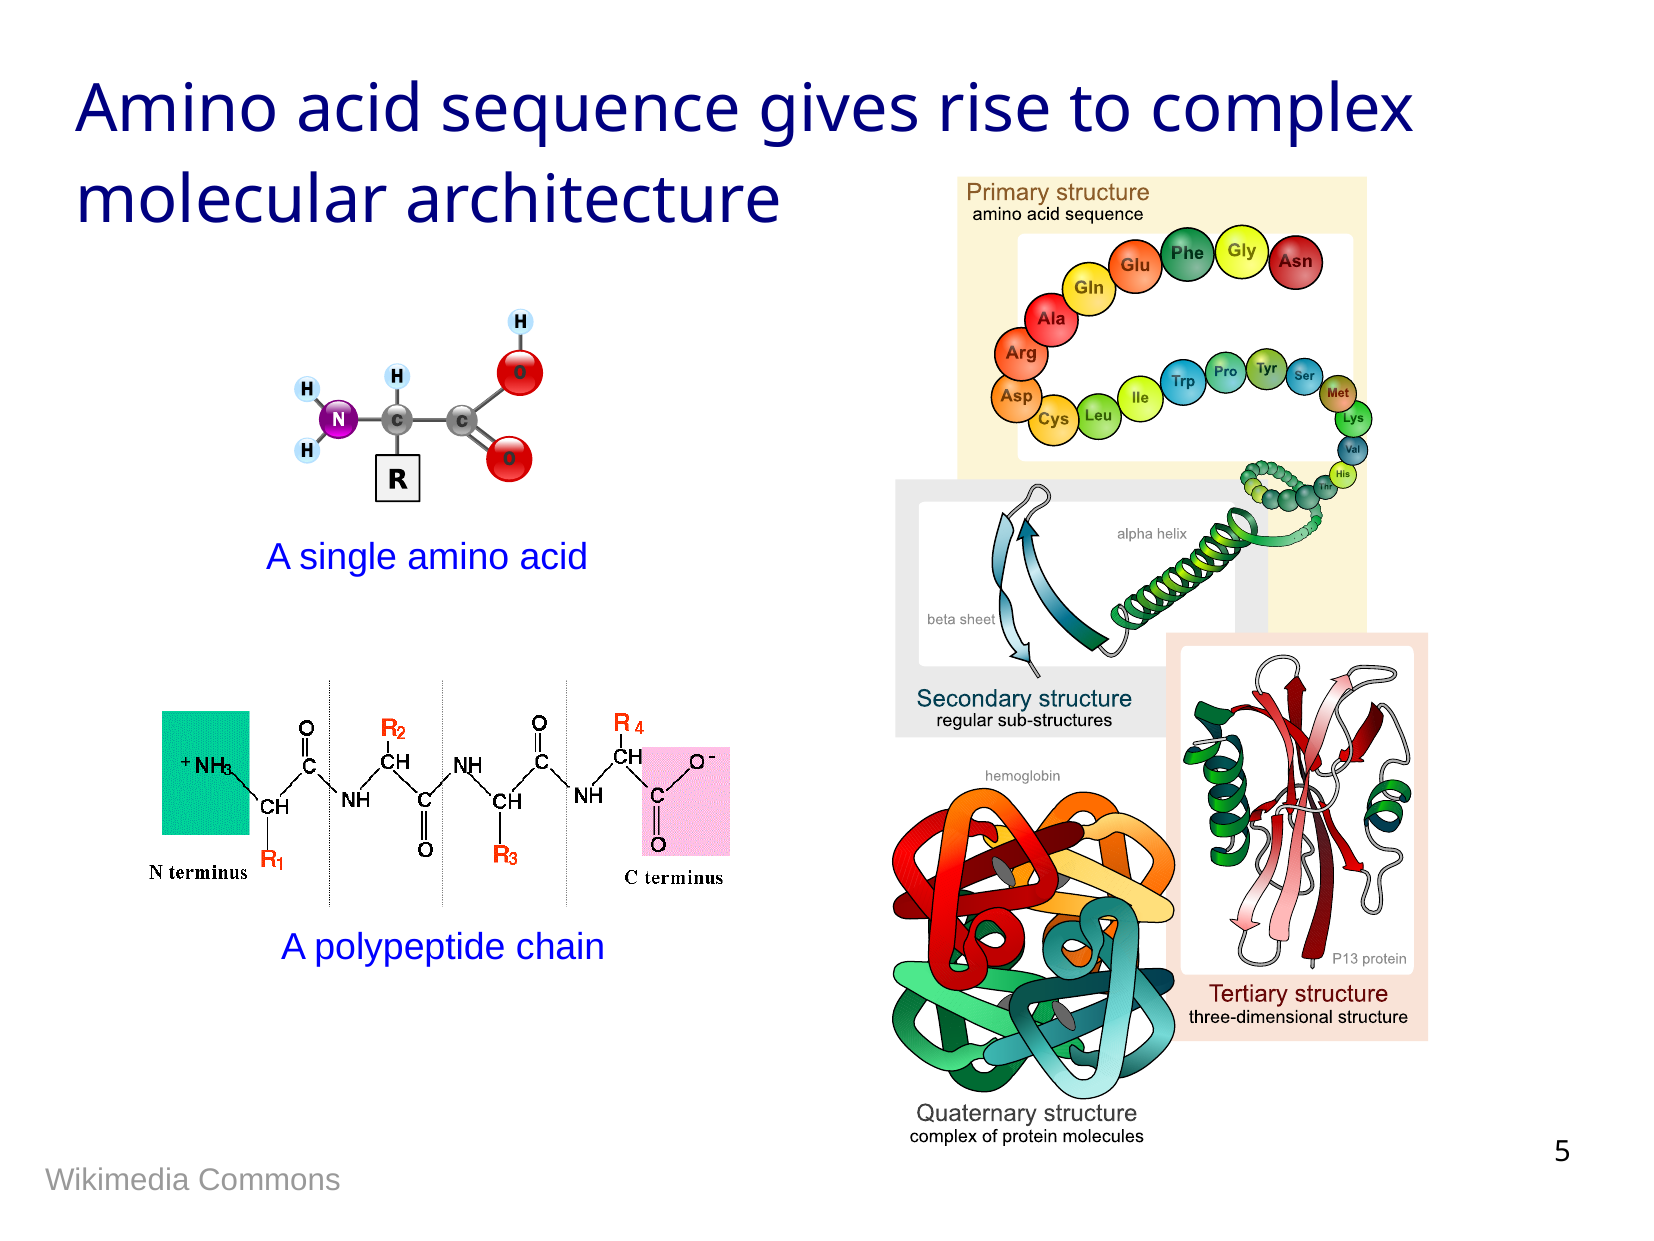

# Amino acid sequence gives rise to complex molecular architecture
A single amino acid
A polypeptide chain
5
Wikimedia Commons